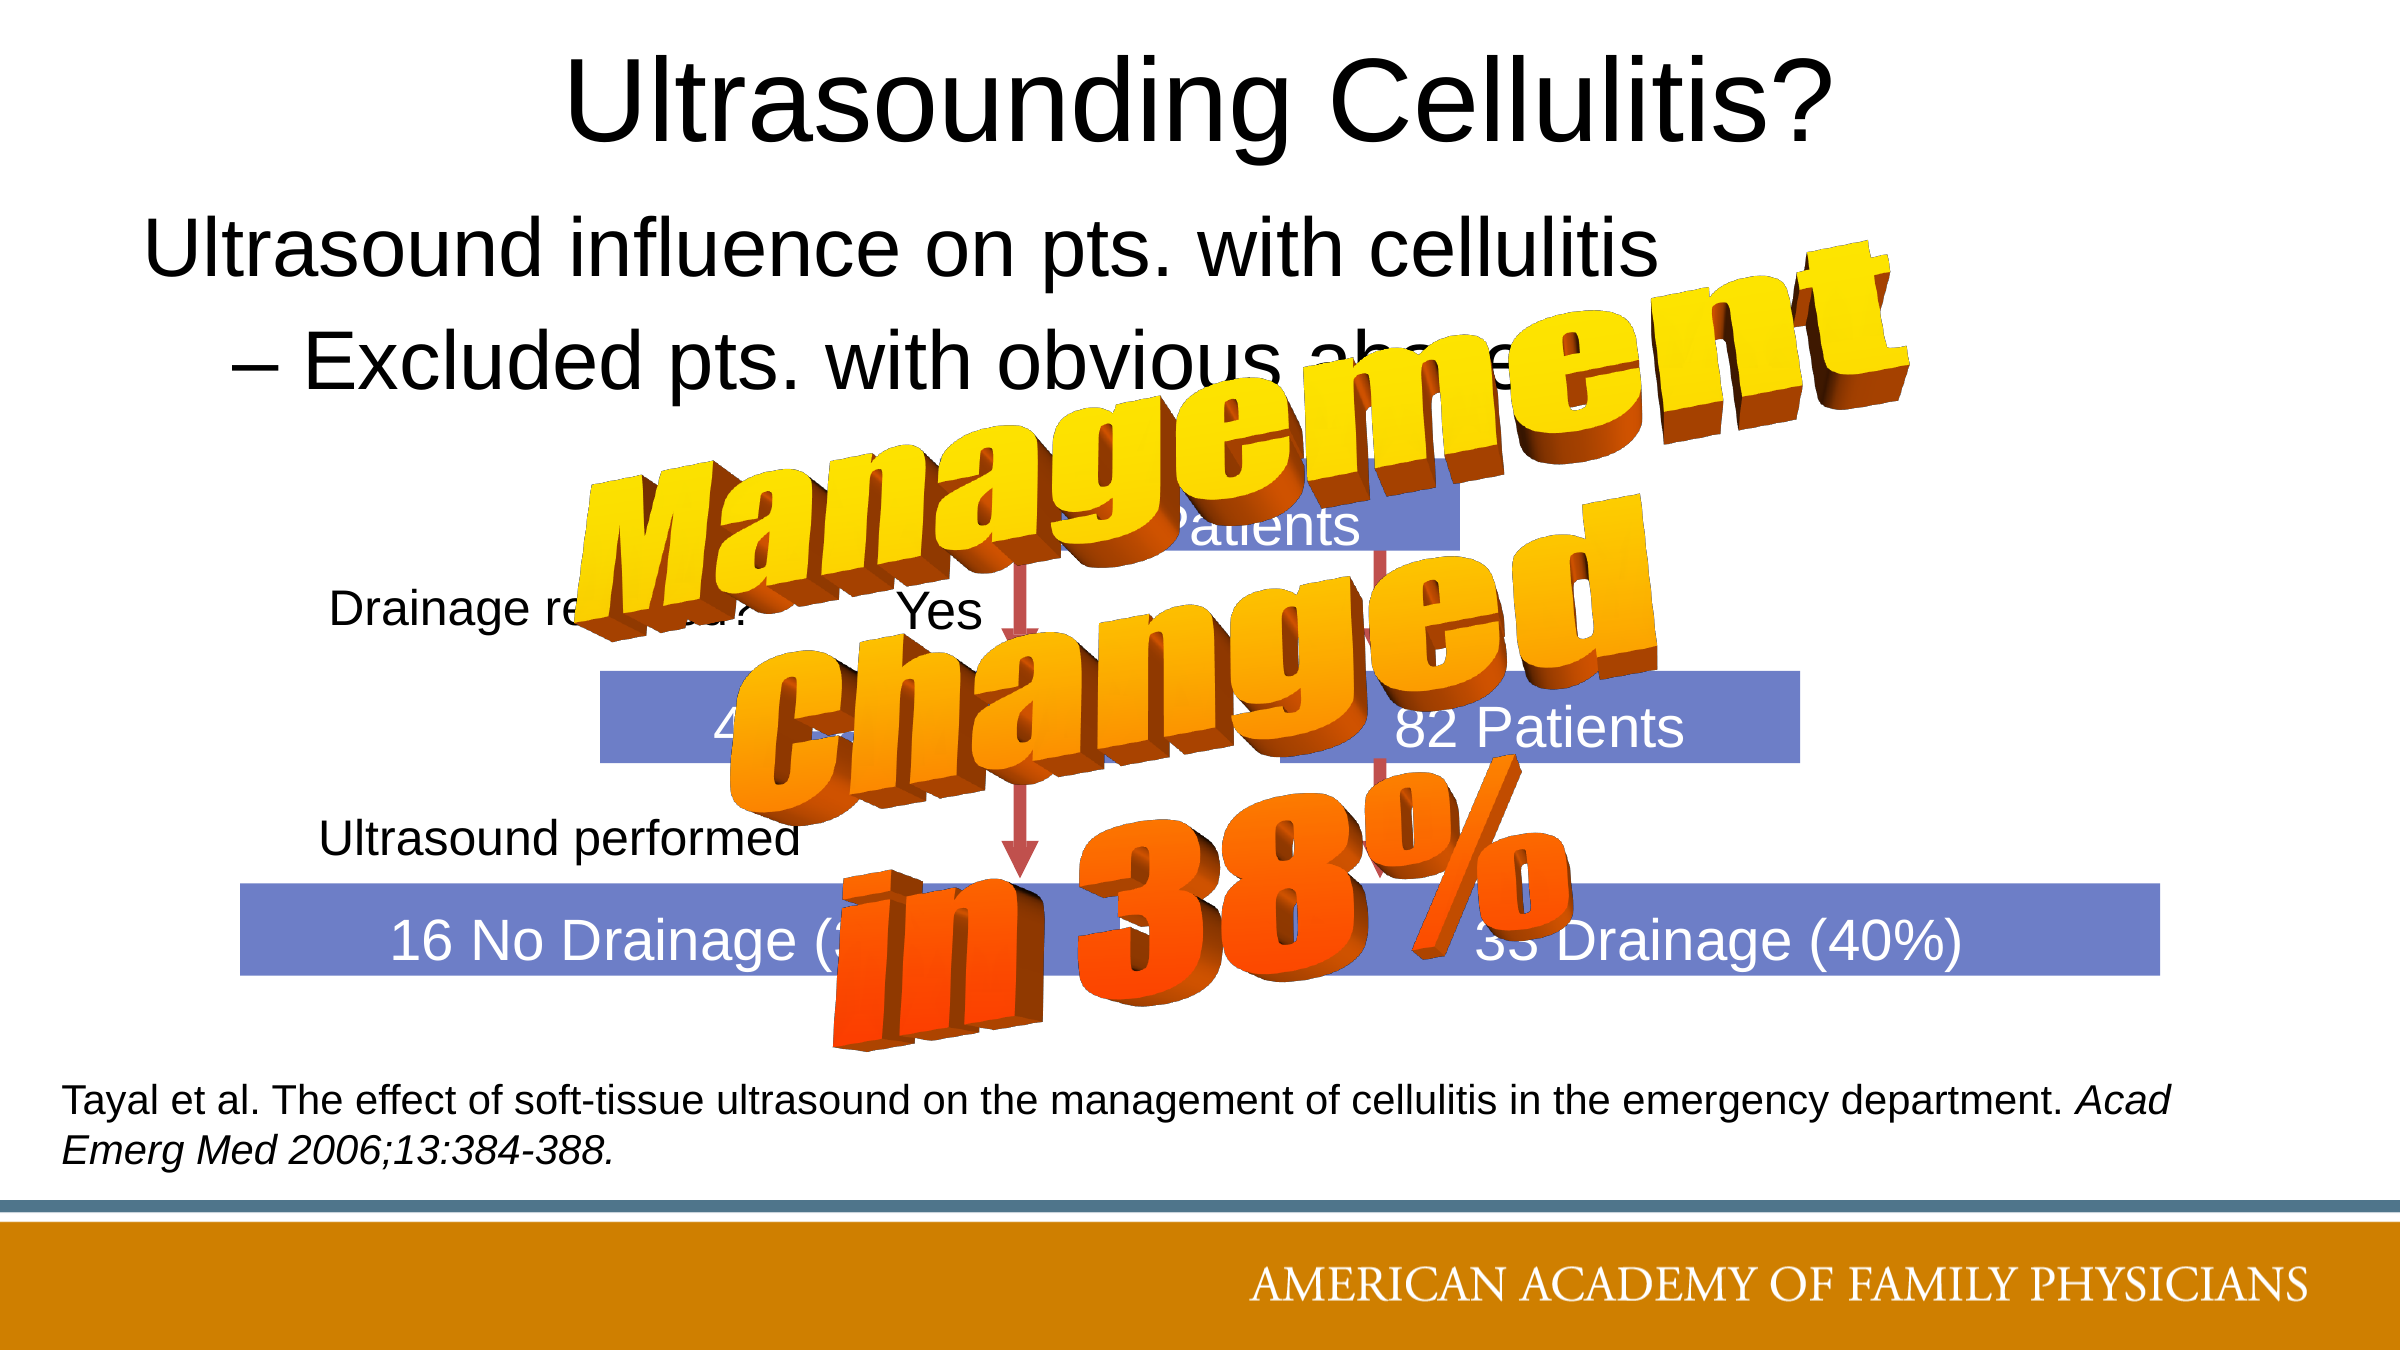

Ultrasounding Cellulitis?
Ultrasound influence on pts. with cellulitis
– Excluded pts. with obvious abscess
126 Patients
Drainage required?
Yes
No
44 Patients
82 Patients
Ultrasound performed
16 No Drainage (36%)
33 Drainage (40%)
Tayal et al. The effect of soft-tissue ultrasound on the management of cellulitis in the emergency department. Acad Emerg Med 2006;13:384-388.